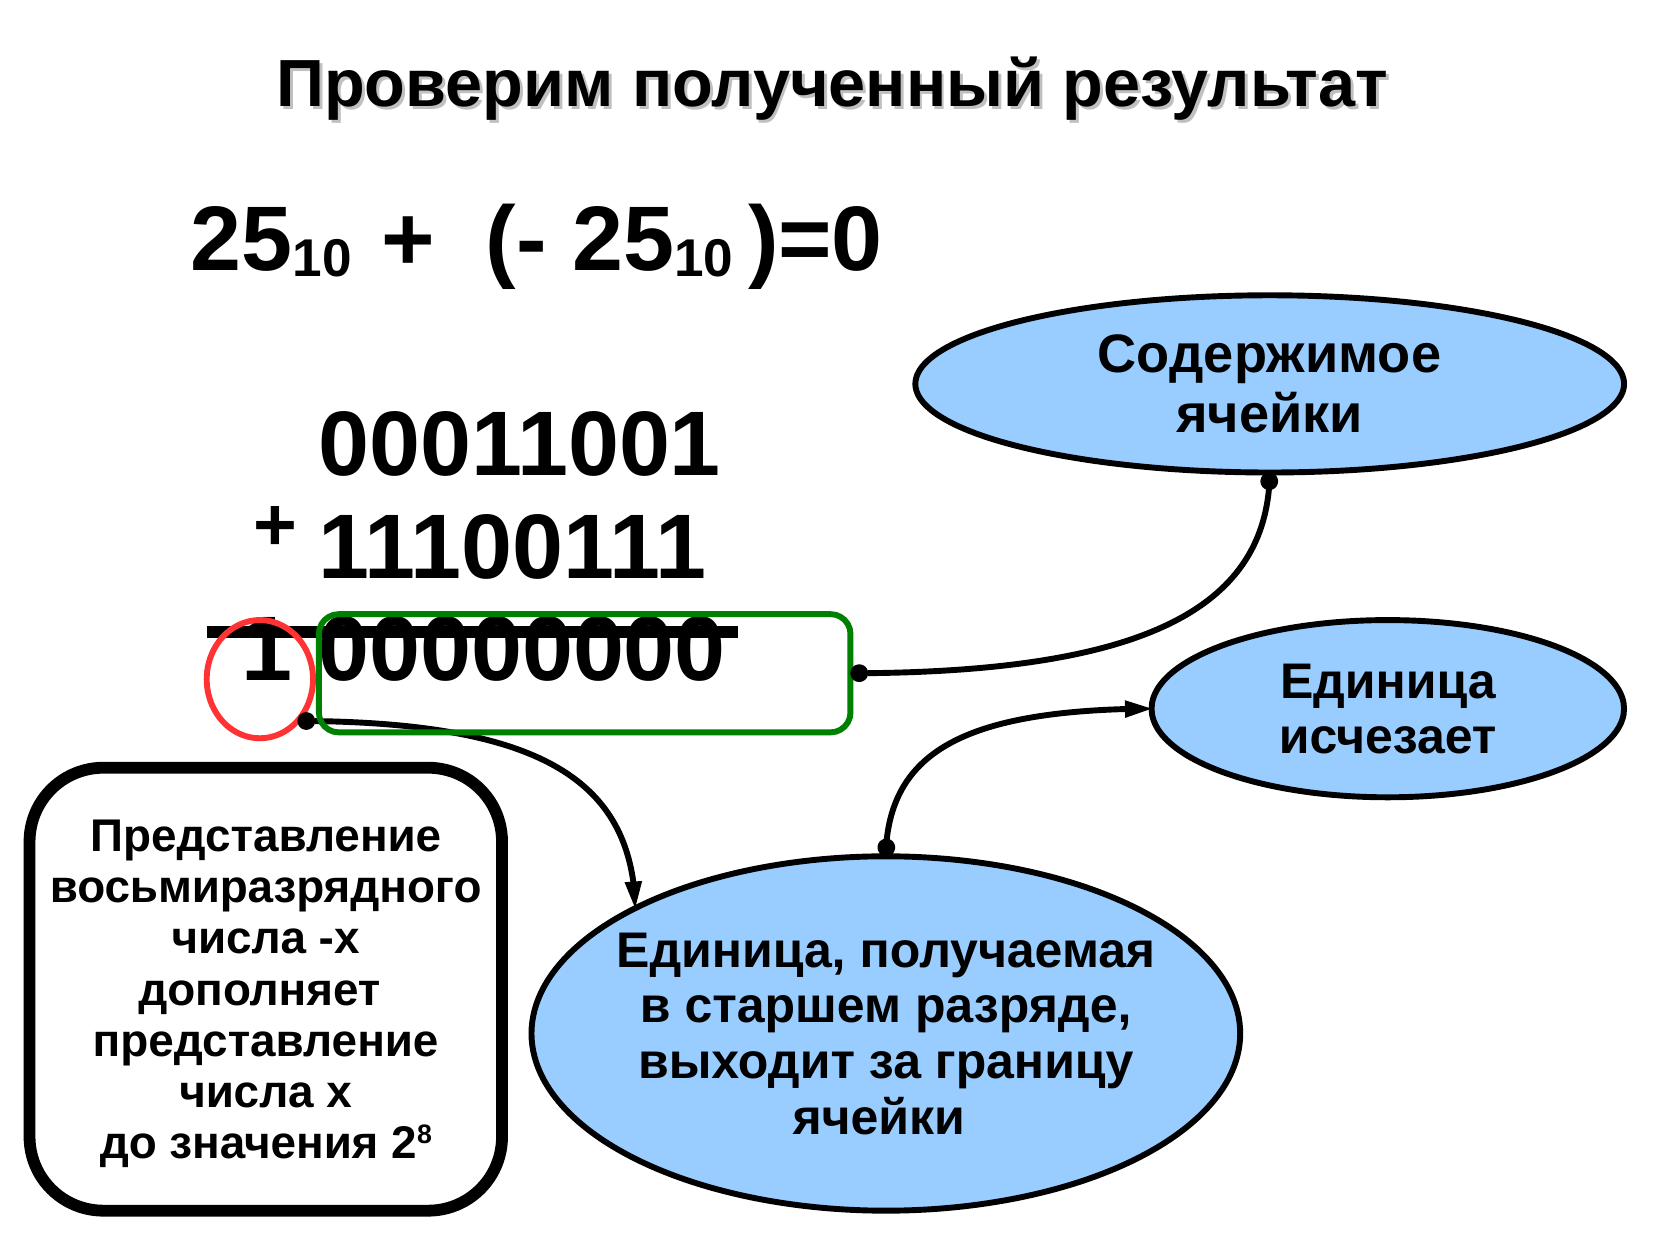

Проверим полученный результат
 2510 + (- 2510 )=0
 00011001
 11100111
 1 00000000
Содержимое
ячейки
+
Единица
исчезает
Представление
восьмиразрядного
числа -х
дополняет
представление
числа х
до значения 28
Единица, получаемая
в старшем разряде,
выходит за границу
ячейки